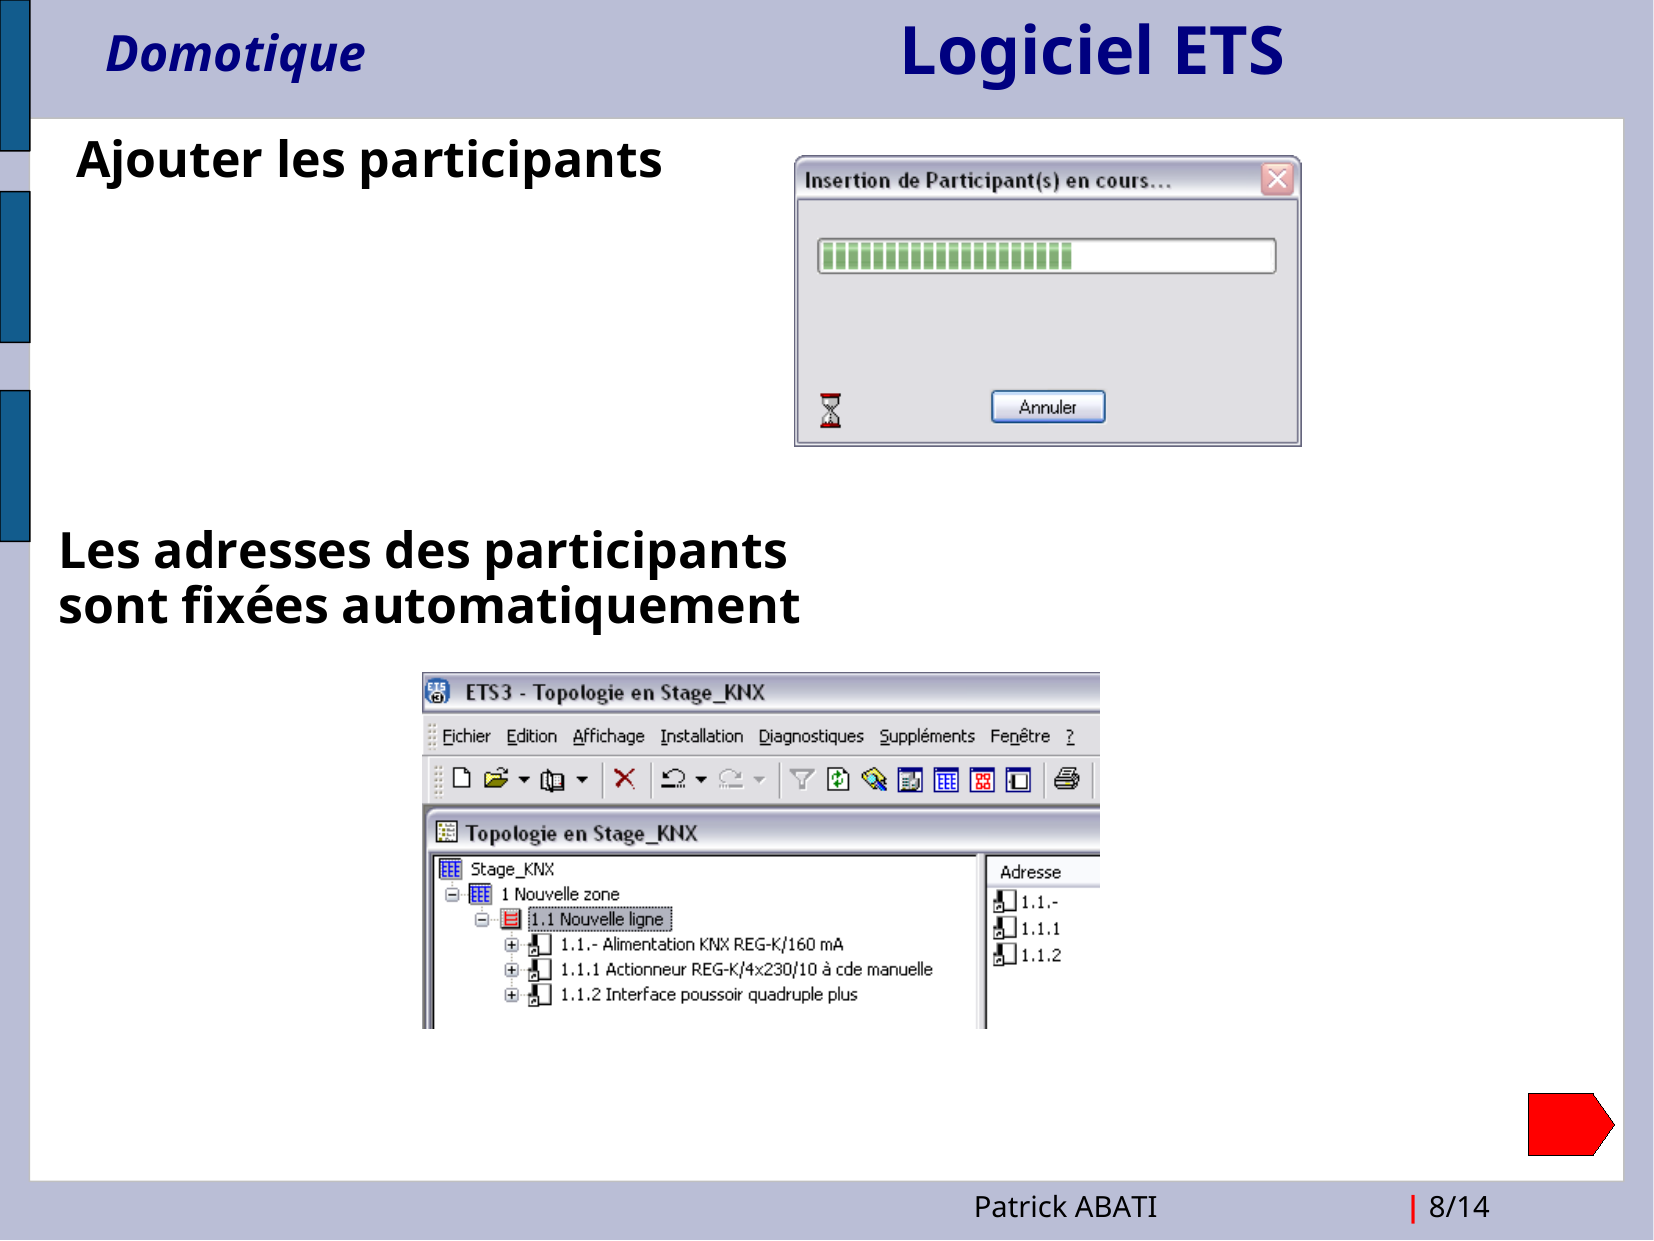

Ajouter les participants
Les adresses des participants
sont fixées automatiquement